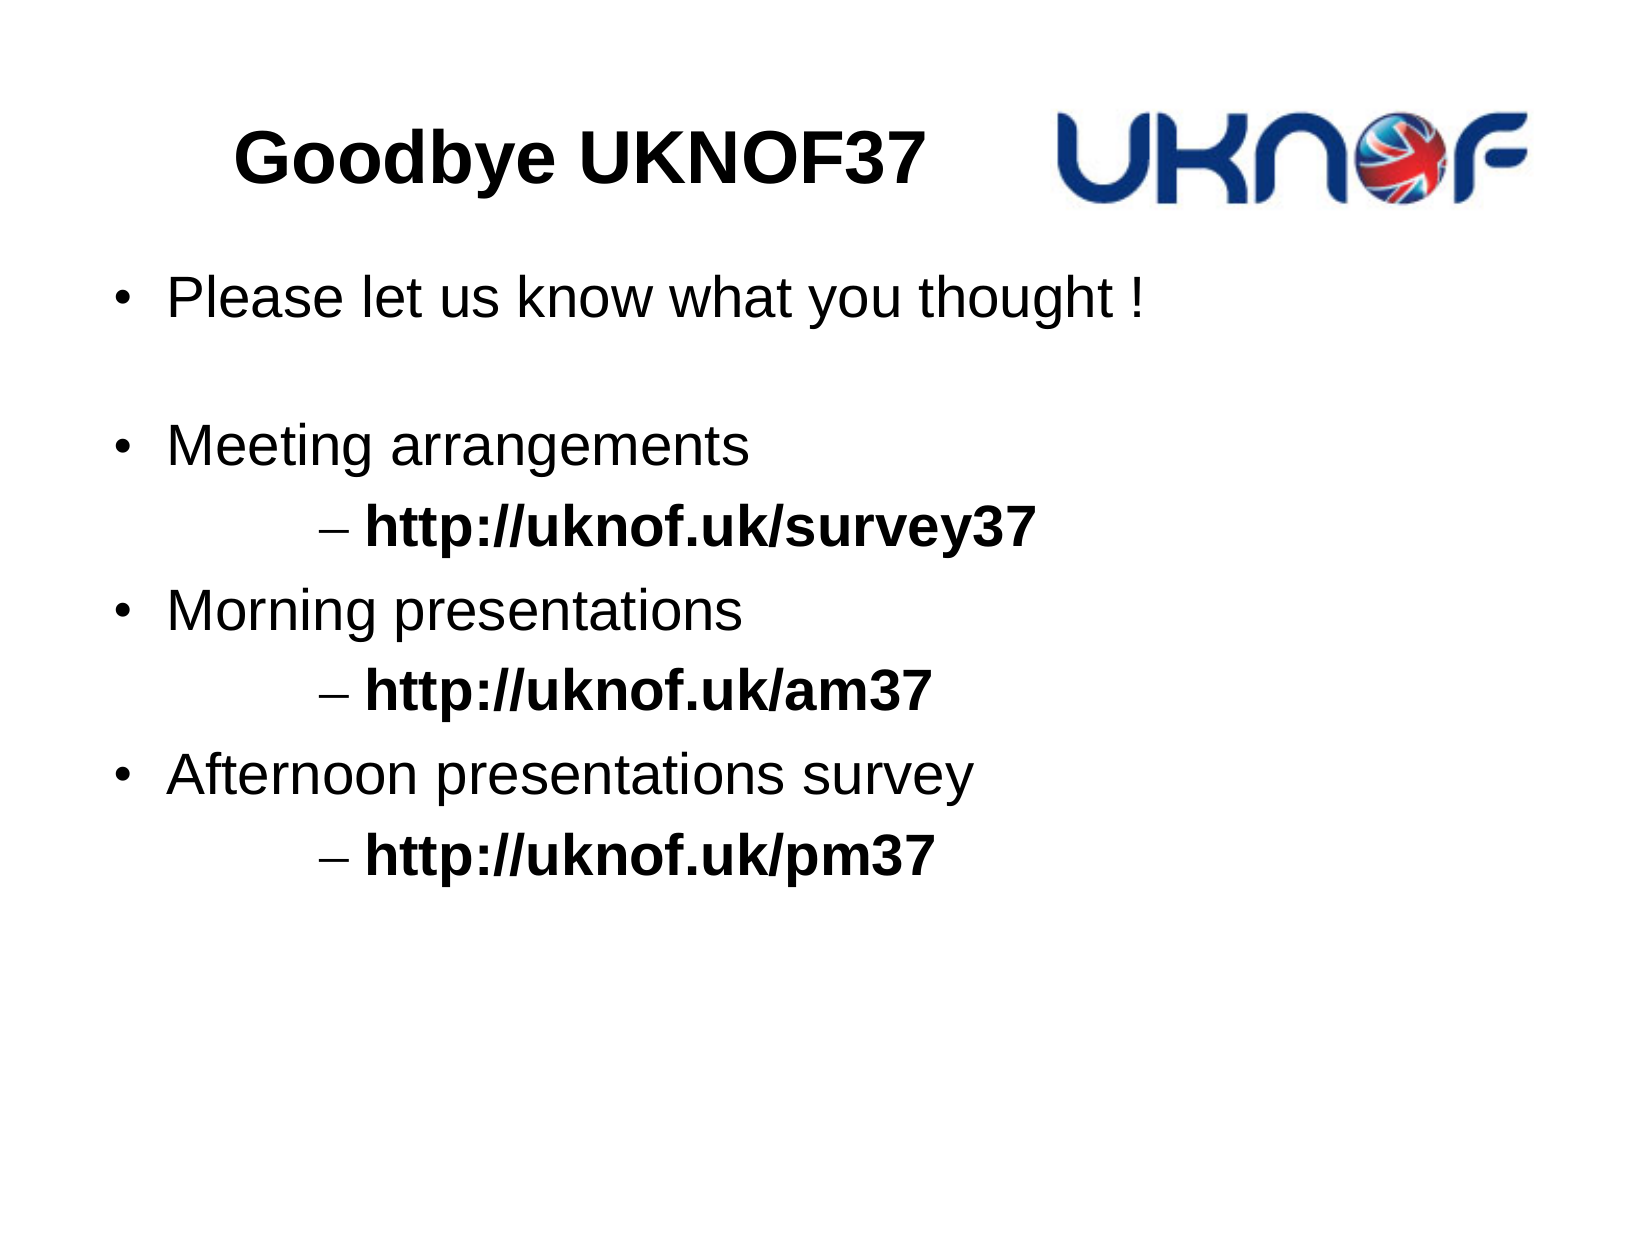

# Goodbye UKNOF37
Please let us know what you thought !
Meeting arrangements
http://uknof.uk/survey37
Morning presentations
http://uknof.uk/am37
Afternoon presentations survey
http://uknof.uk/pm37